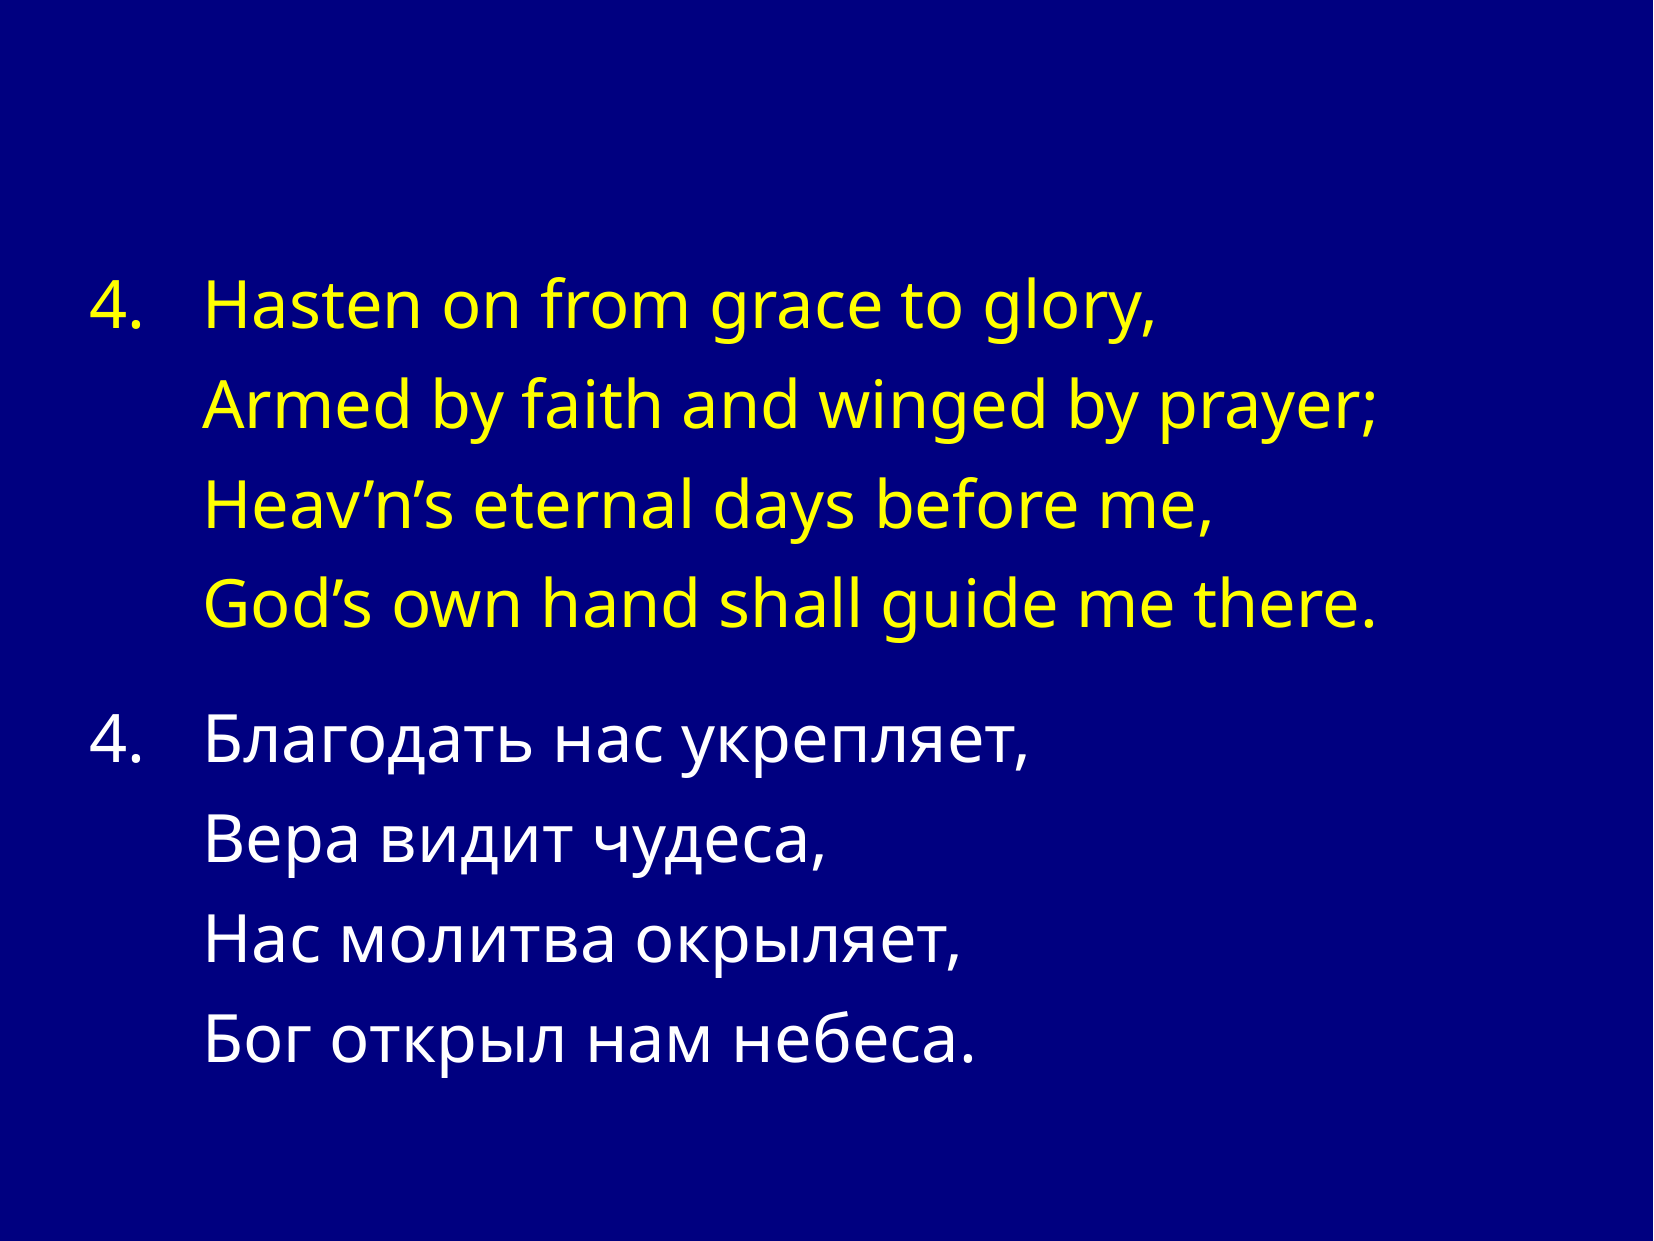

4.	Hasten on from grace to glory,
	Armed by faith and winged by prayer;
	Heav’n’s eternal days before me,
	God’s own hand shall guide me there.
4.	Благодать нас укрепляет,
	Вера видит чудеса,
	Нас молитва окрыляет,
	Бог открыл нам небеса.